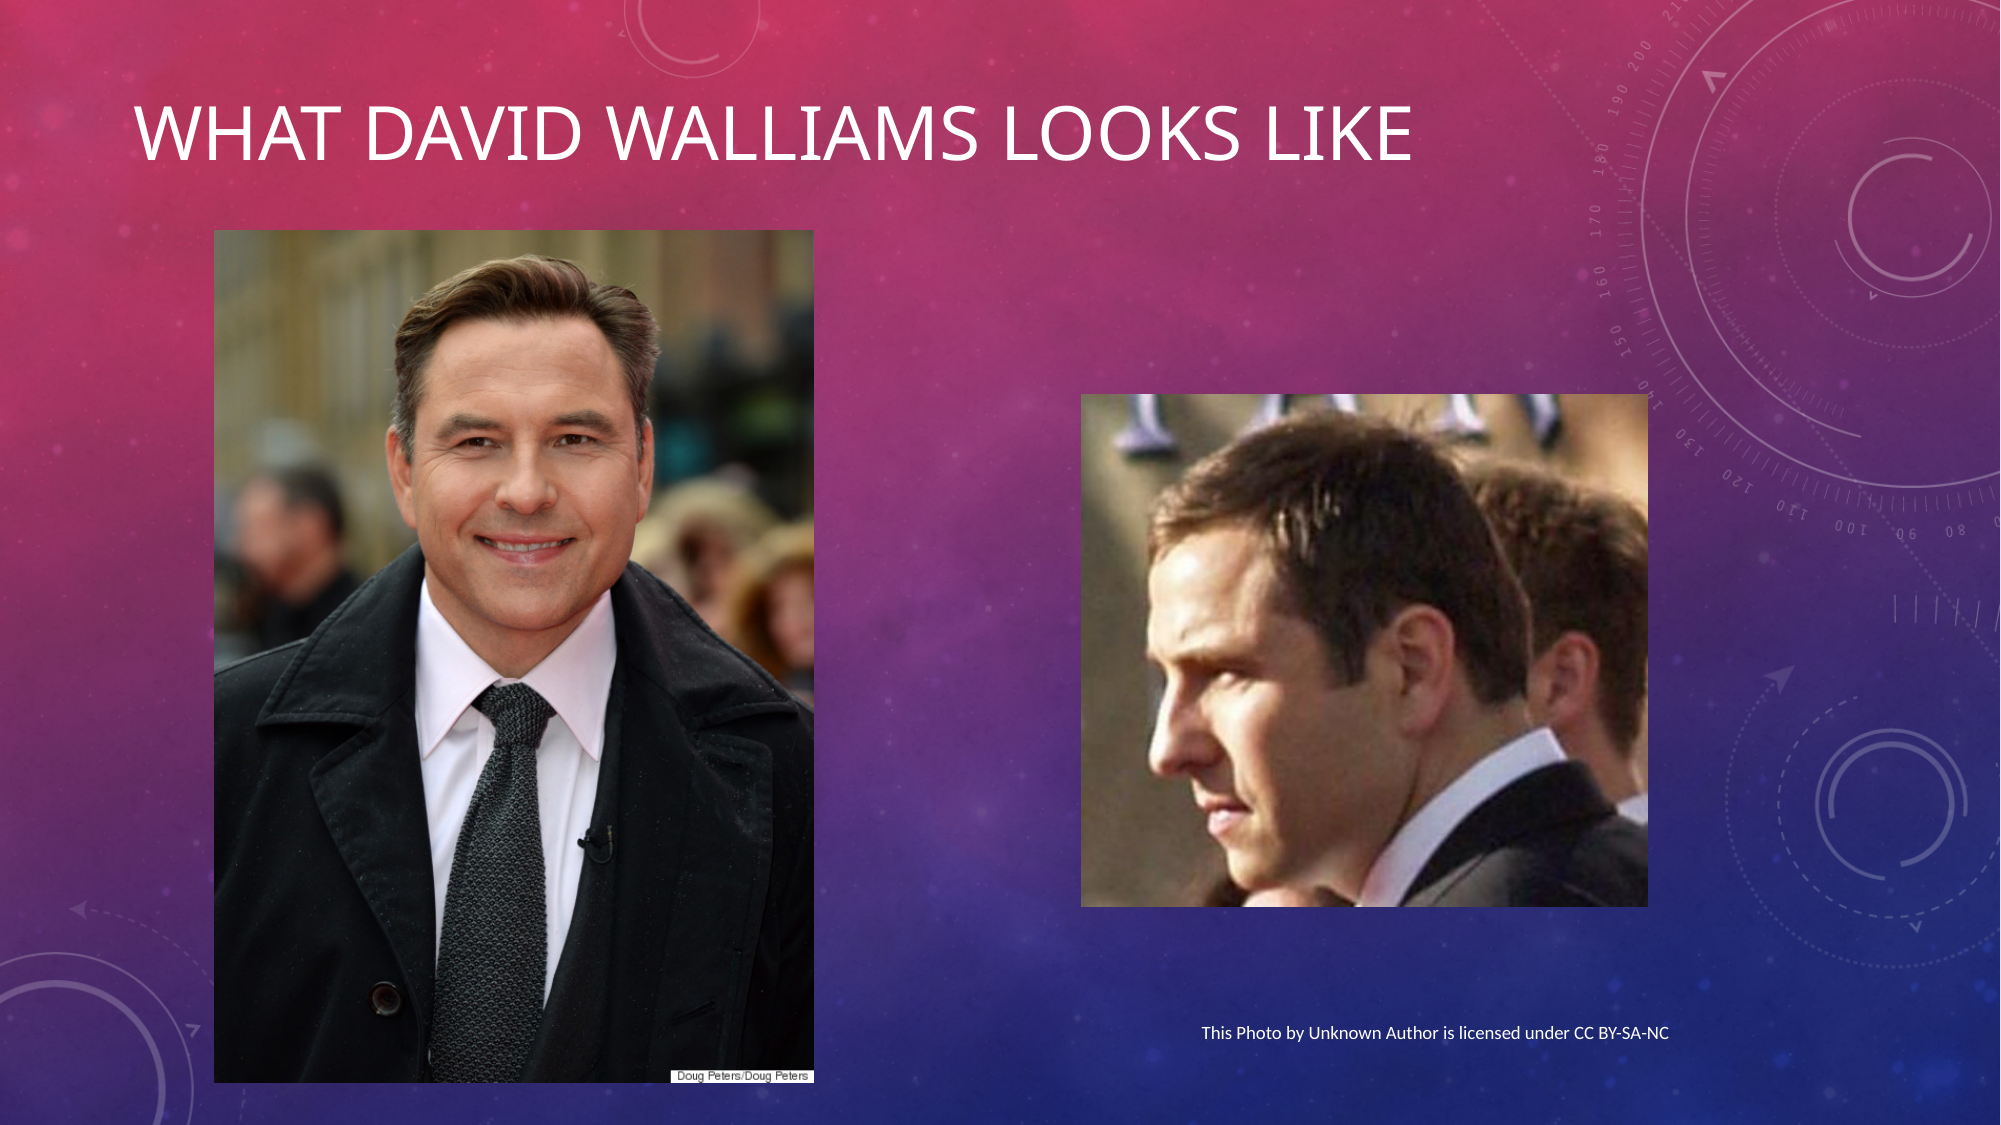

# What David Walliams looks like
This Photo by Unknown Author is licensed under CC BY-SA-NC